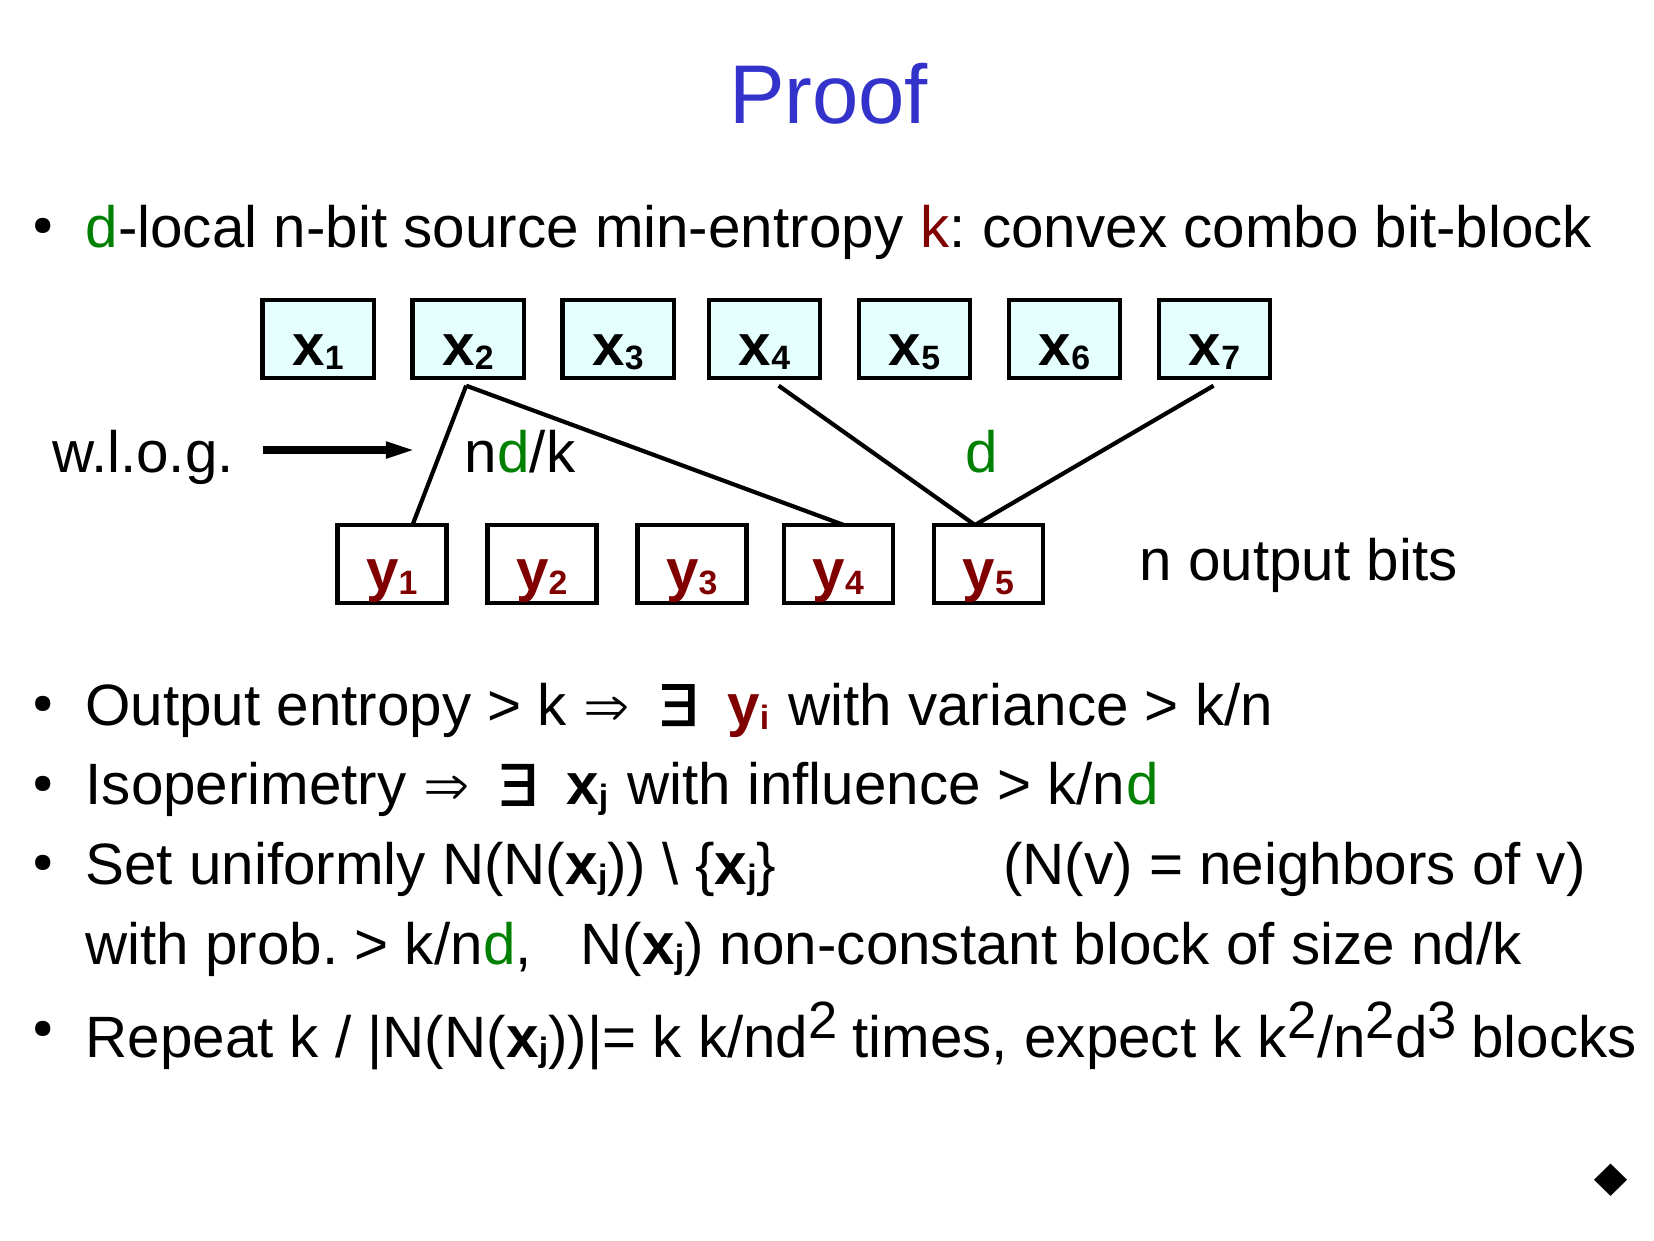

Proof
# d-local n-bit source min-entropy k: convex combo bit-block
Output entropy > k   yi with variance > k/n
Isoperimetry   xj with influence > k/nd
Set uniformly N(N(xj)) \ {xj} (N(v) = neighbors of v)
with prob. > k/nd, N(xj) non-constant block of size nd/k
Repeat k / |N(N(xj))|= k k/nd2 times, expect k k2/n2d3 blocks
x1
x2
x3
x4
x5
x6
x7
w.l.o.g.
nd/k
d
n output bits
y1
y2
y3
y4
y5
